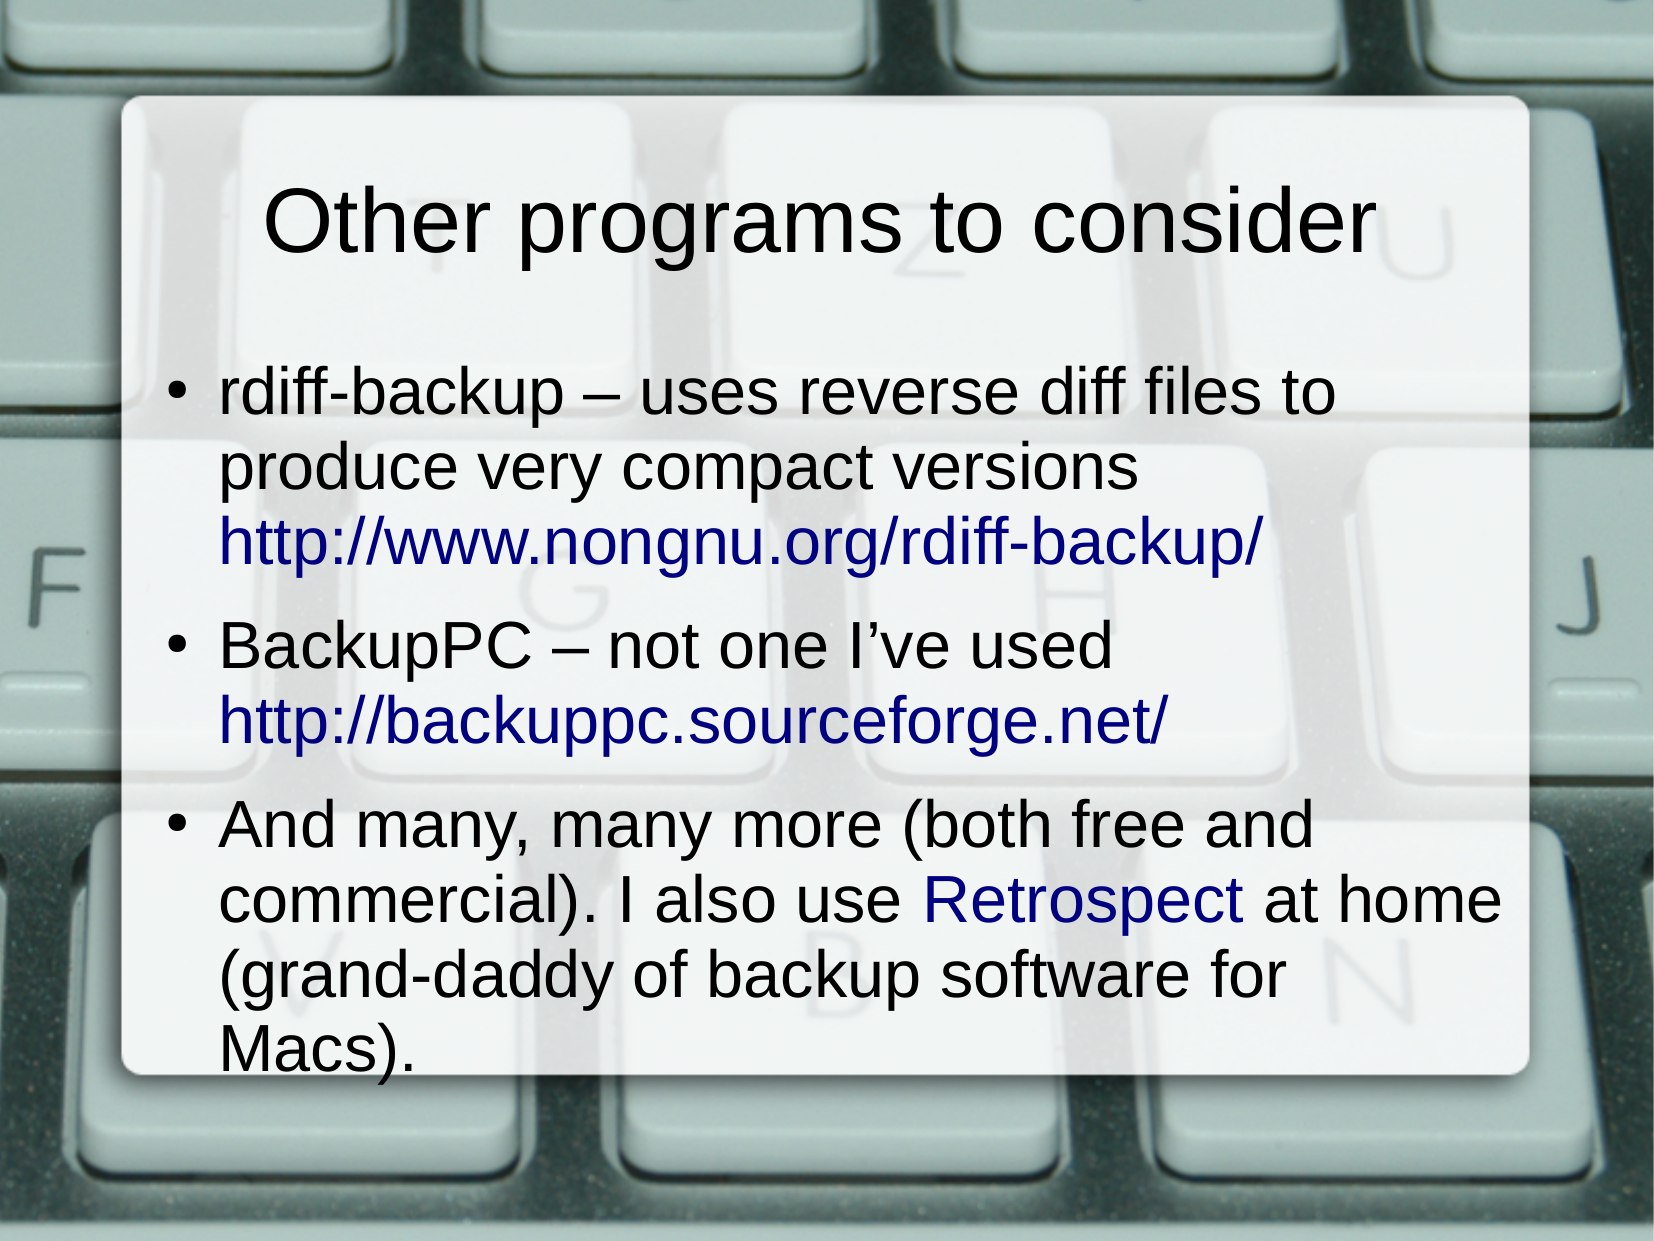

# Other programs to consider
rdiff-backup – uses reverse diff files to produce very compact versions
http://www.nongnu.org/rdiff-backup/
BackupPC – not one I’ve used
http://backuppc.sourceforge.net/
And many, many more (both free and commercial). I also use Retrospect at home (grand-daddy of backup software for Macs).